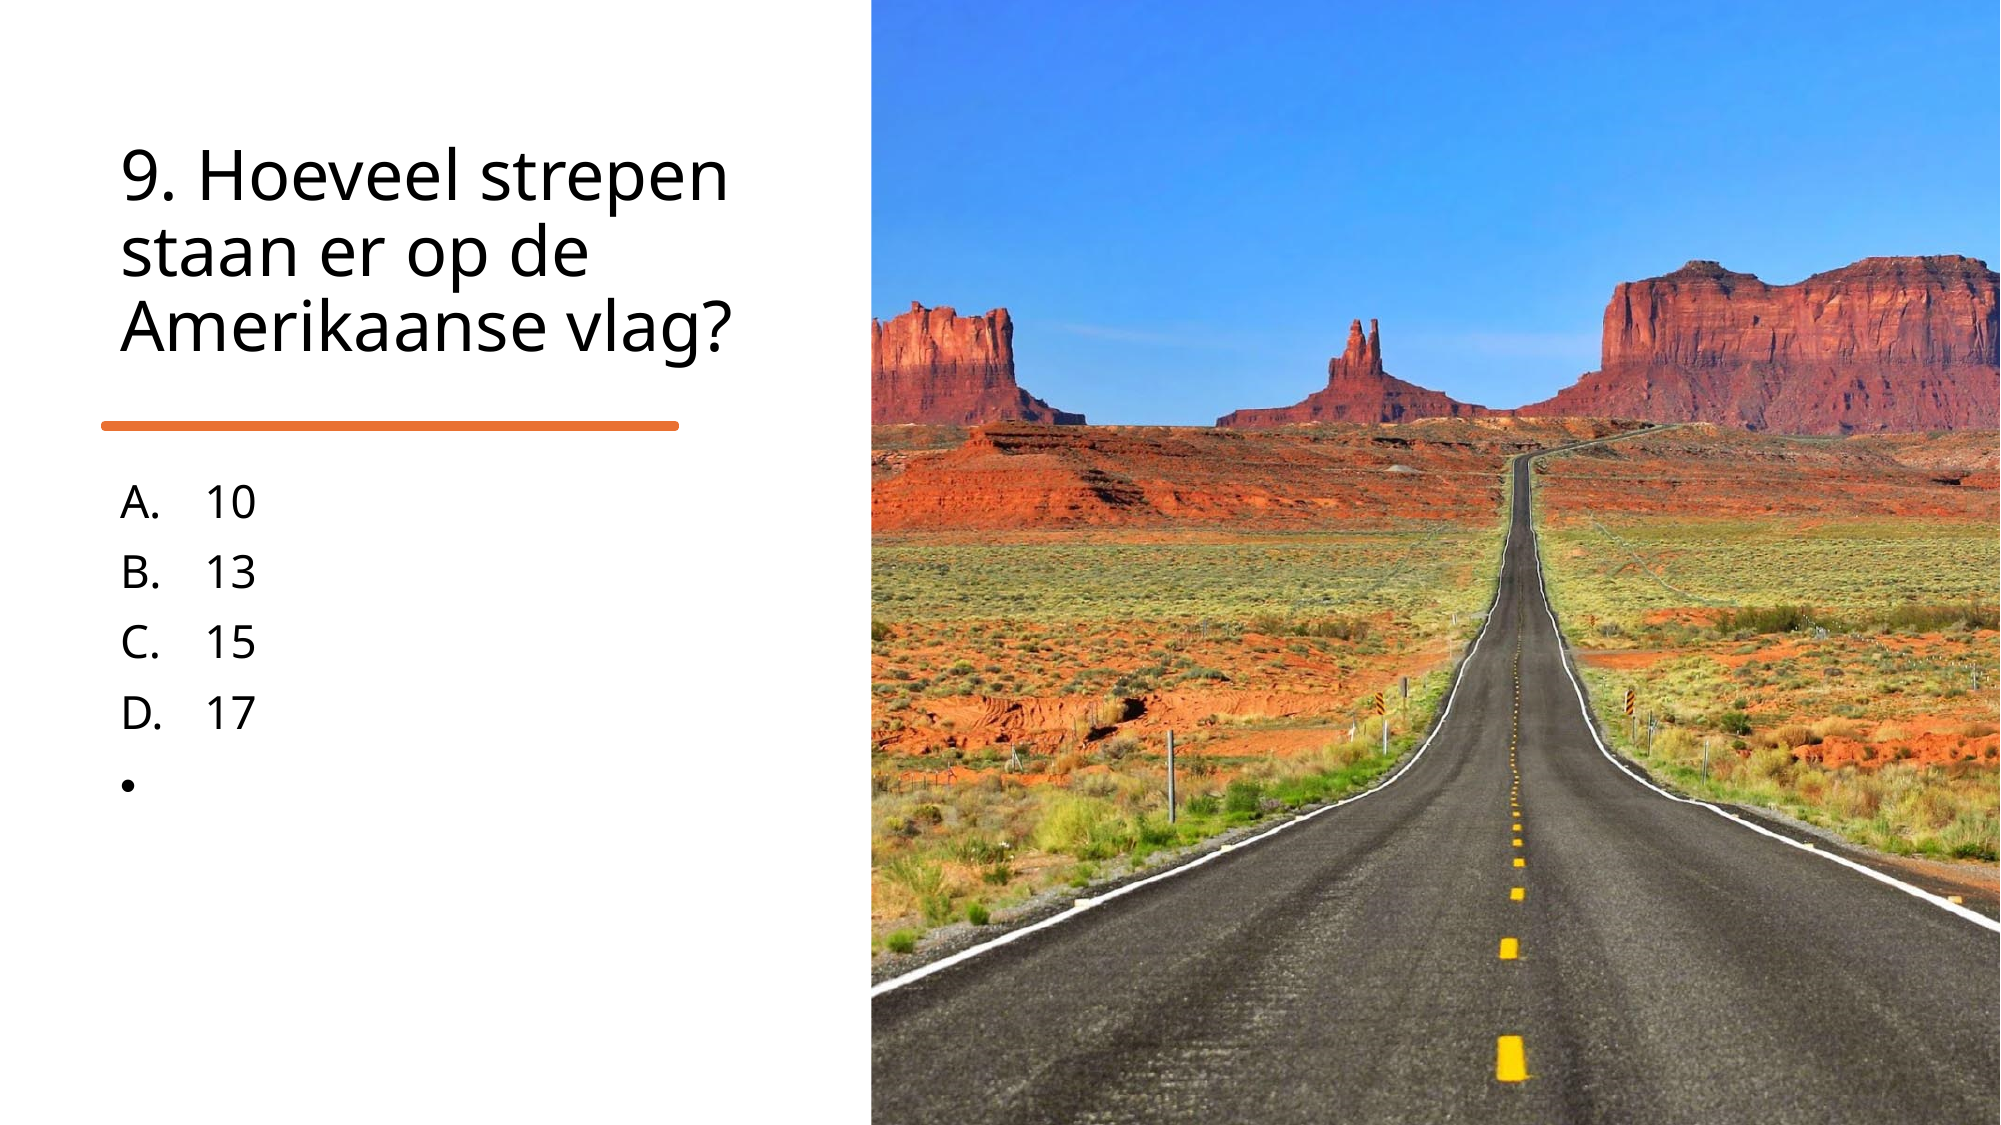

# 9. Hoeveel strepen staan er op de Amerikaanse vlag?
10
13
15
17